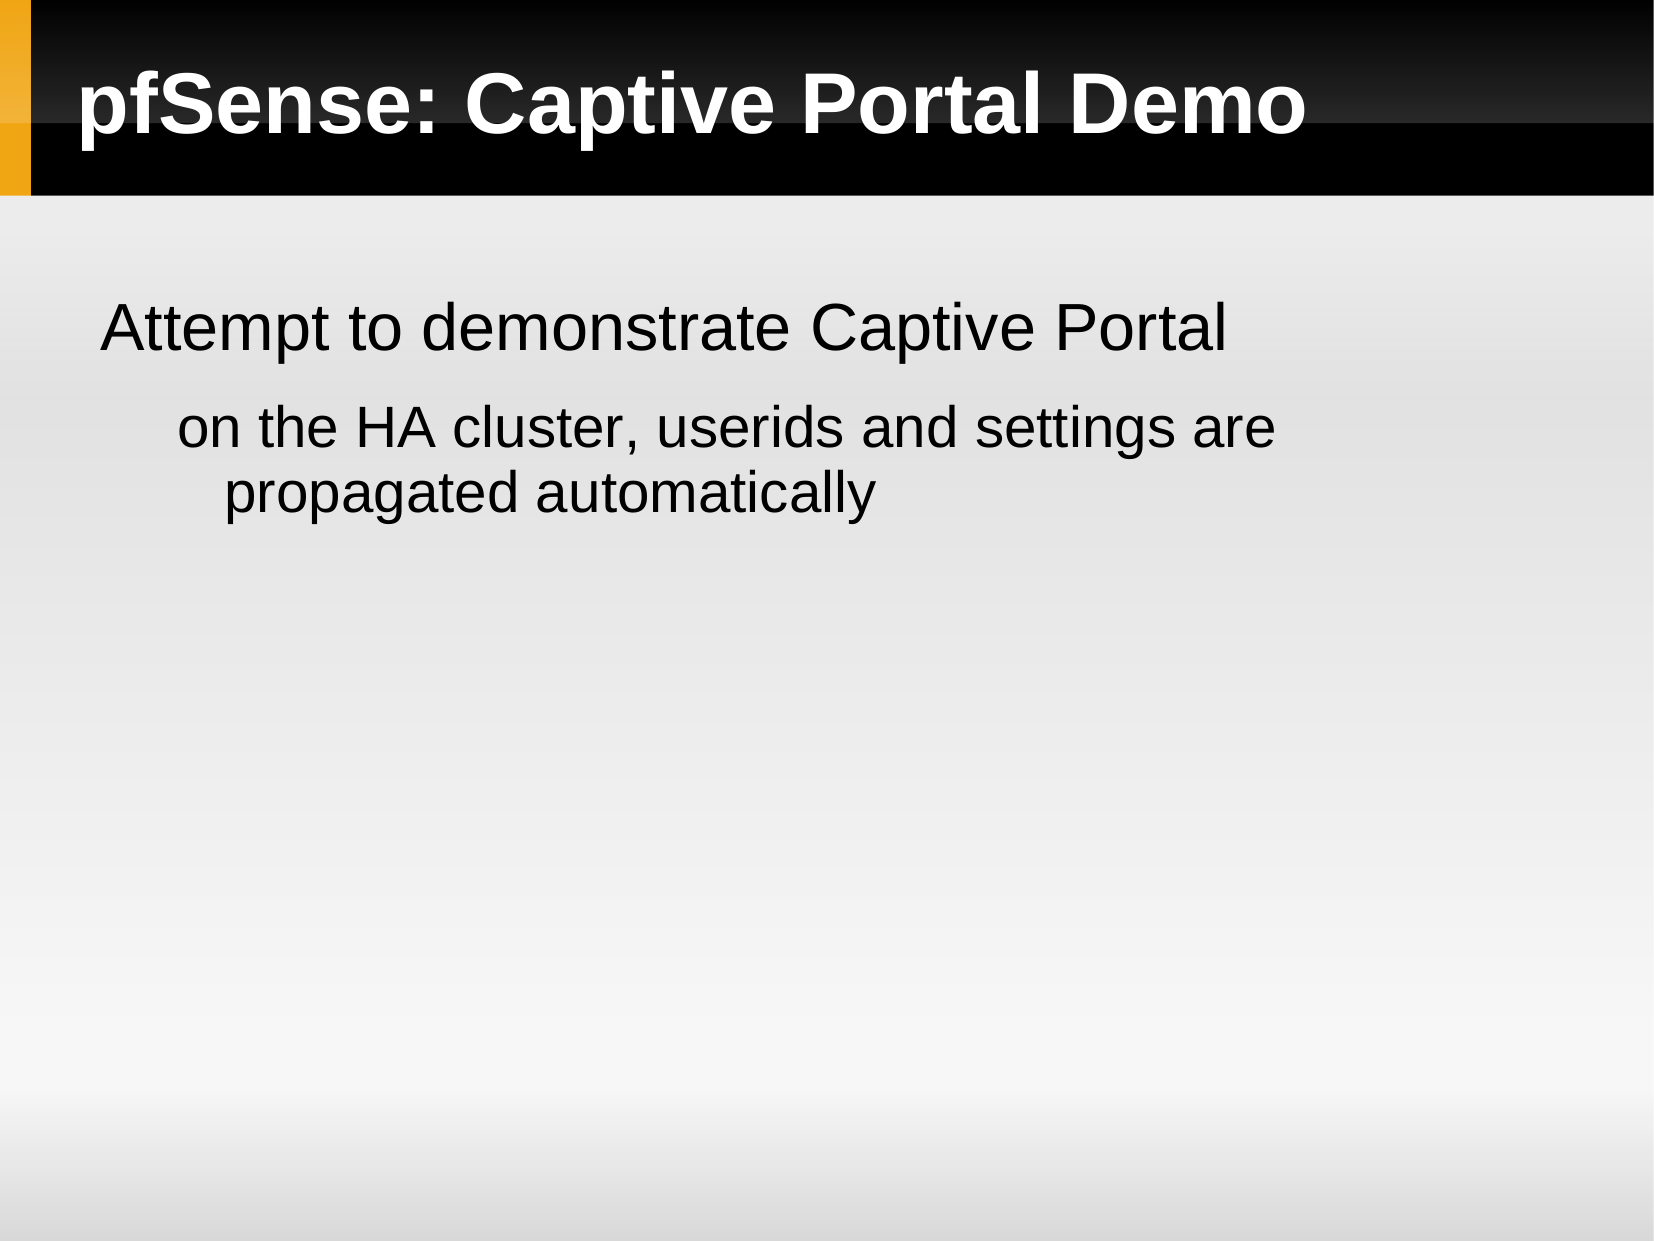

# pfSense: Captive Portal Demo
Attempt to demonstrate Captive Portal
on the HA cluster, userids and settings are propagated automatically